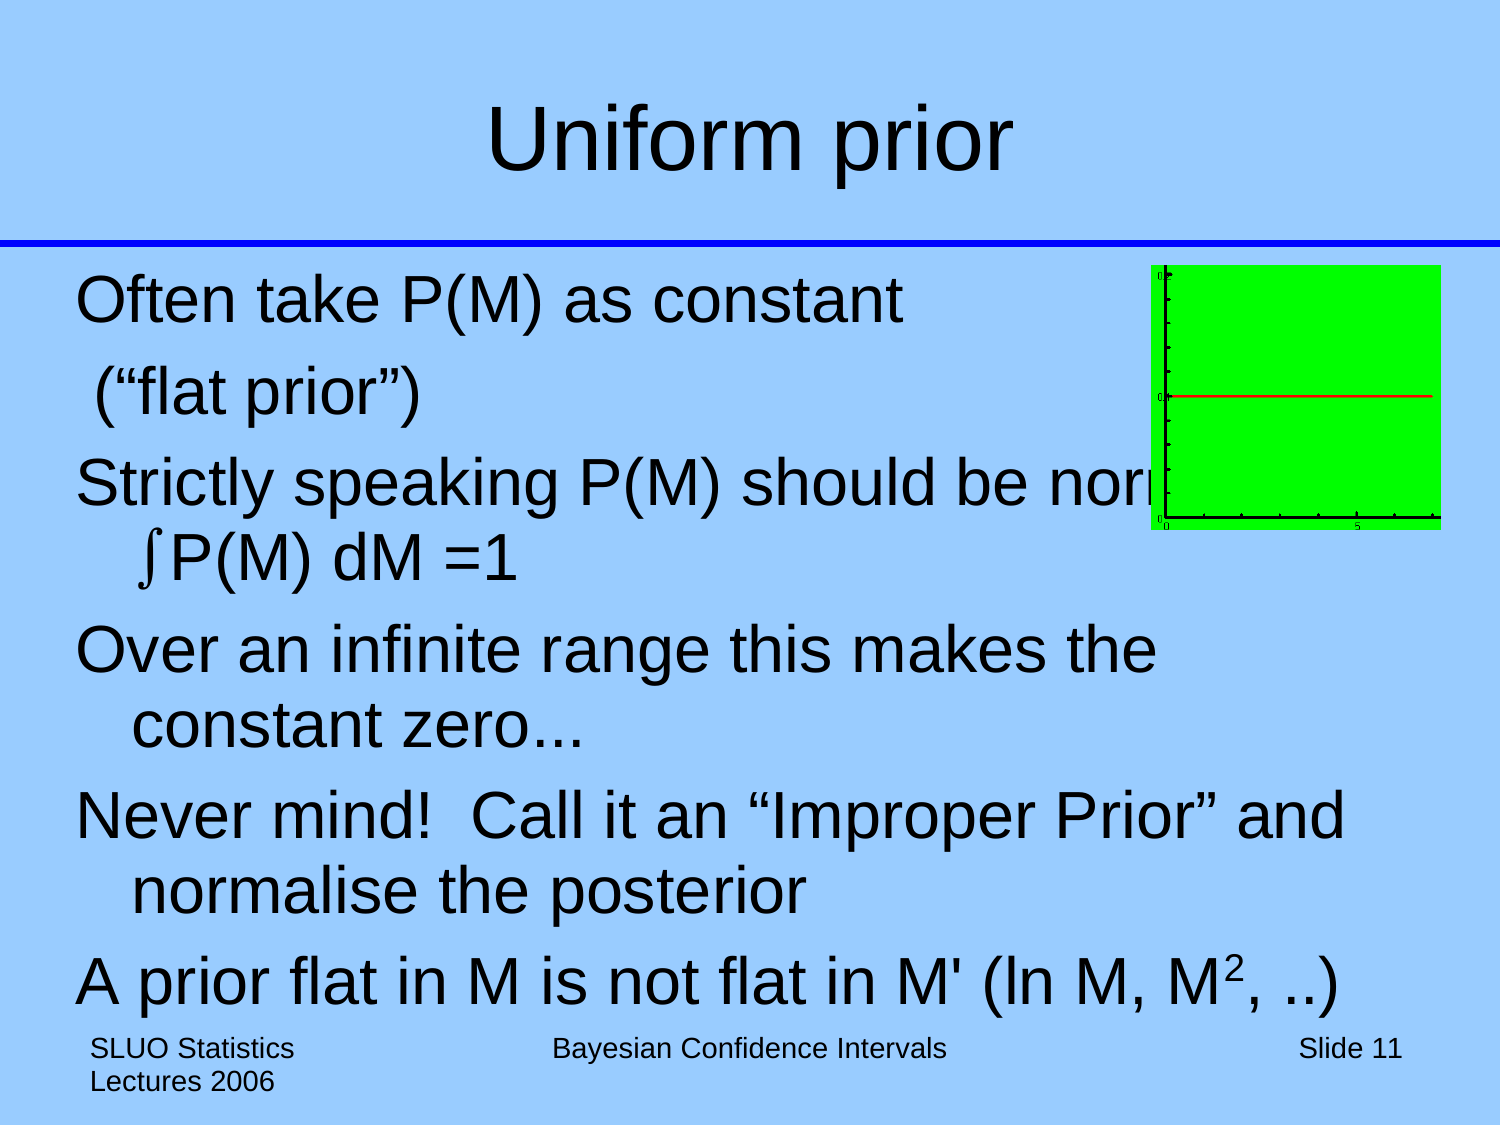

# Uniform prior
Often take P(M) as constant
 (“flat prior”)
Strictly speaking P(M) should be normalised: P(M) dM =1
Over an infinite range this makes the constant zero...
Never mind! Call it an “Improper Prior” and normalise the posterior
A prior flat in M is not flat in M' (ln M, M2, ..)
11